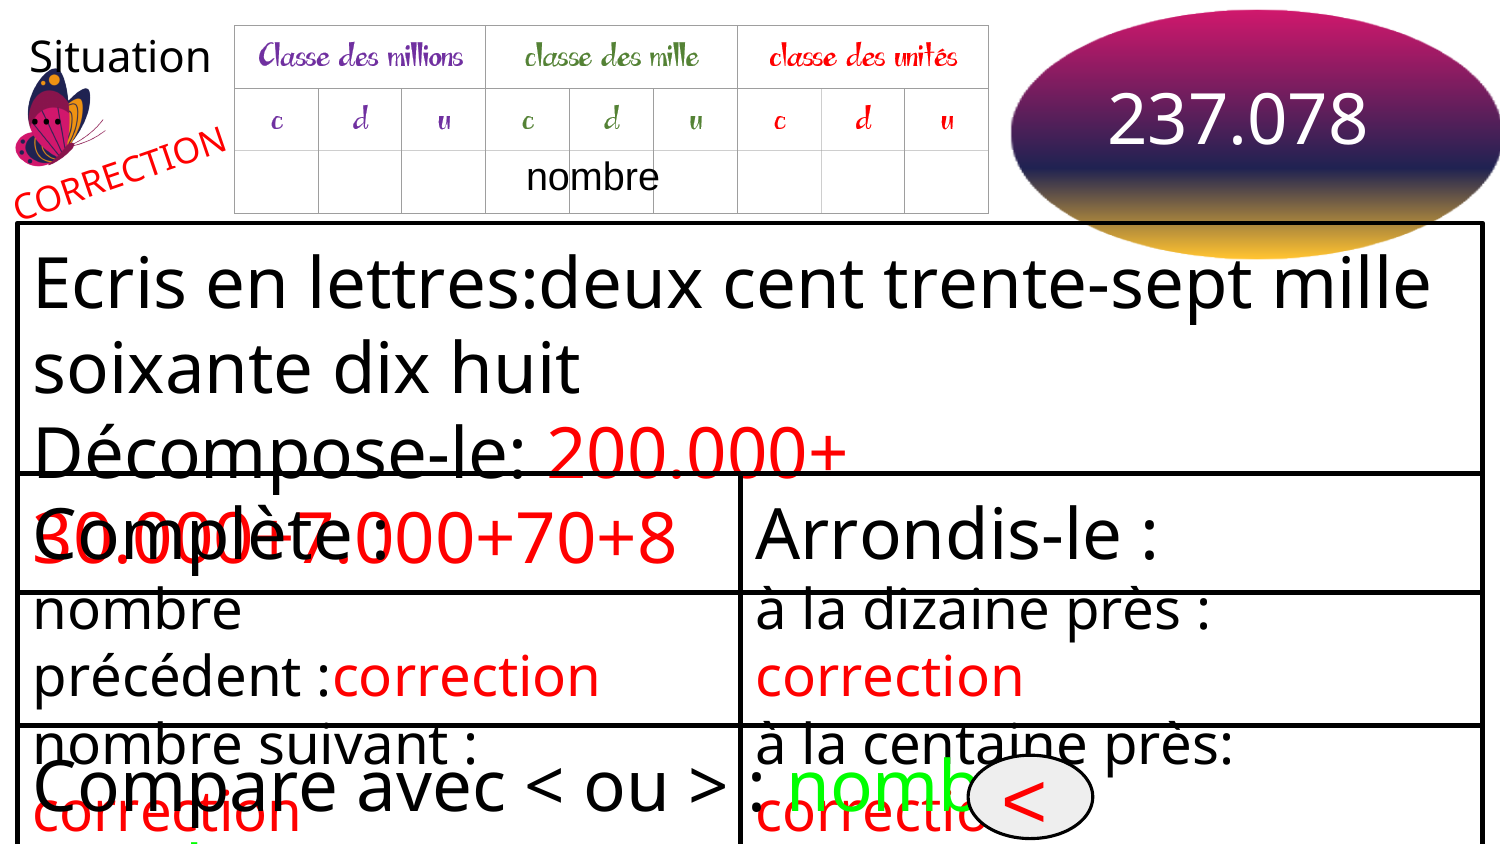

237.078
Situation …
CORRECTION
nombre
Ecris en lettres:deux cent trente-sept mille soixante dix huit
Décompose-le: 200.000+ 30.000+7.000+70+8
Complète :
nombre précédent :correction
nombre suivant : correction
Arrondis-le :
à la dizaine près : correction
à la centaine près: correction
Compare avec < ou > : nombre nombre
<